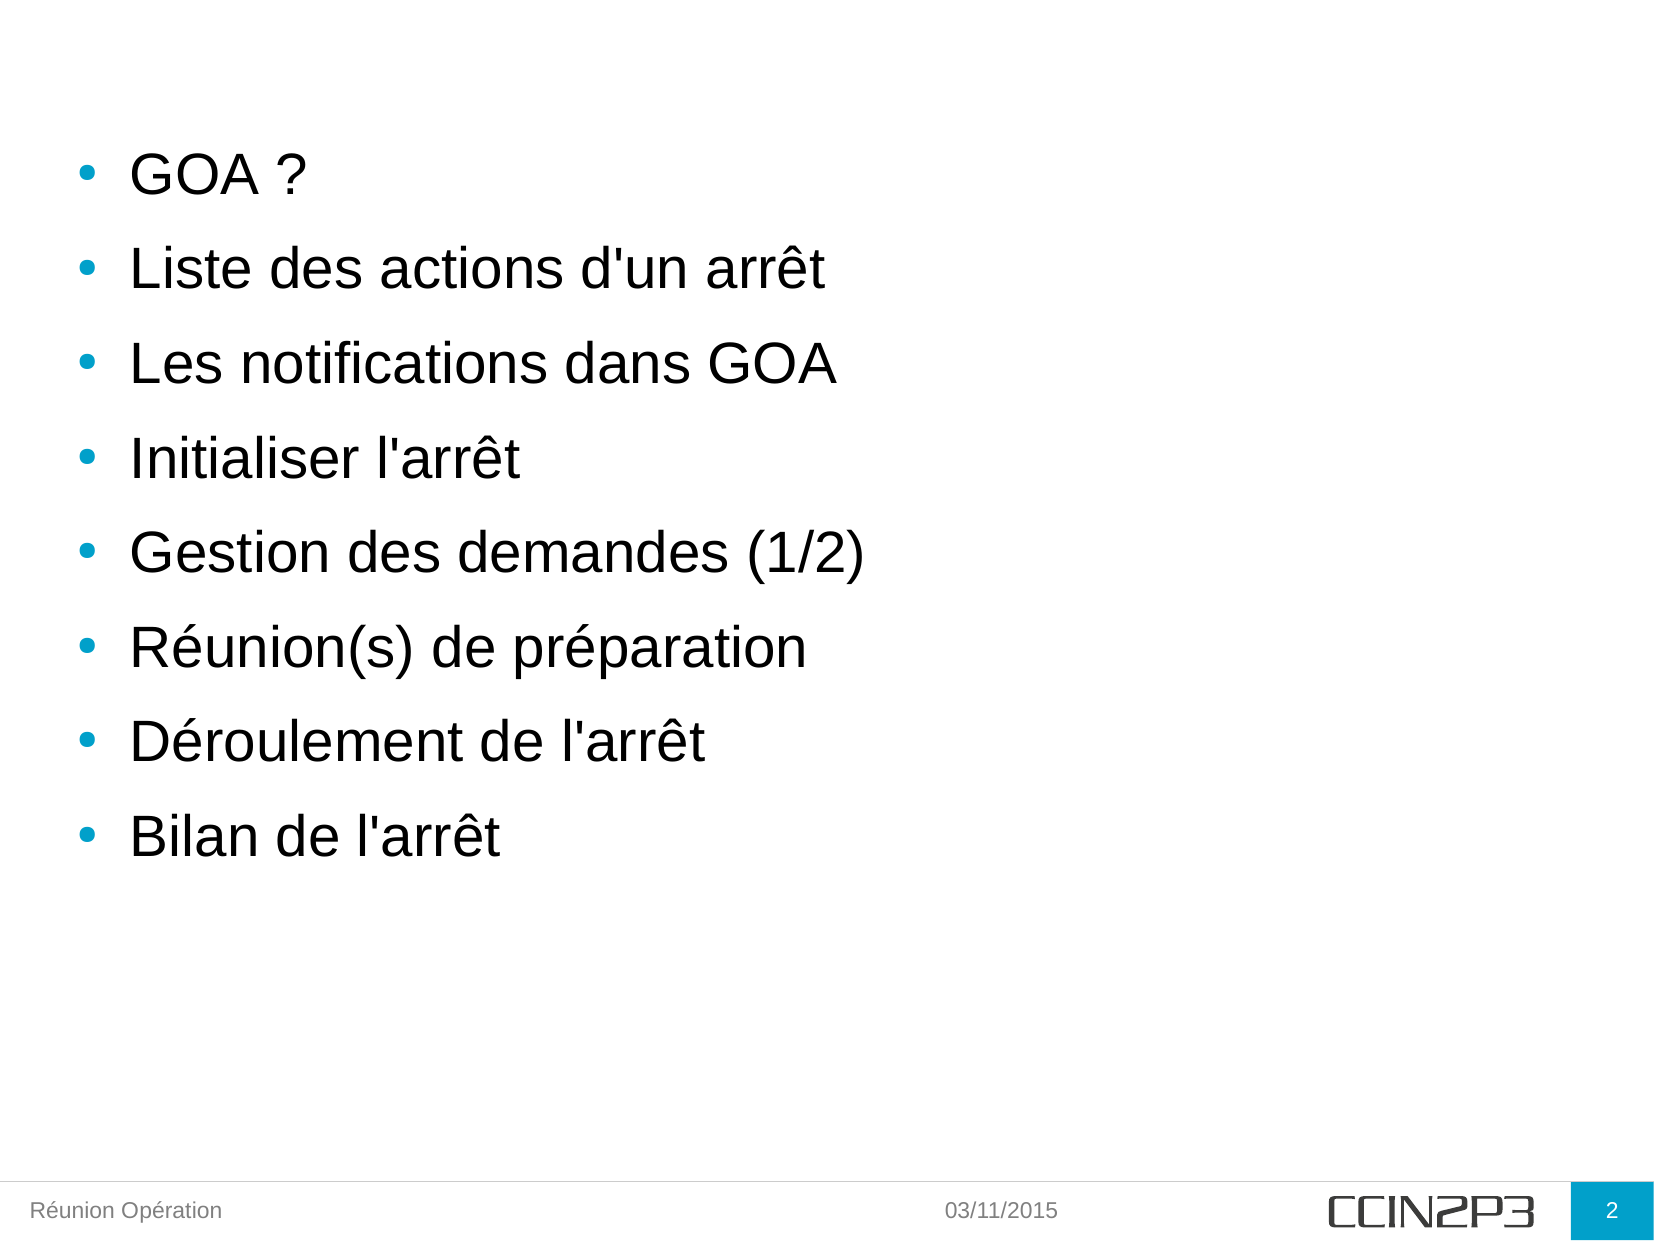

#
GOA ?
Liste des actions d'un arrêt
Les notifications dans GOA
Initialiser l'arrêt
Gestion des demandes (1/2)
Réunion(s) de préparation
Déroulement de l'arrêt
Bilan de l'arrêt
Réunion Opération
03/11/2015
2